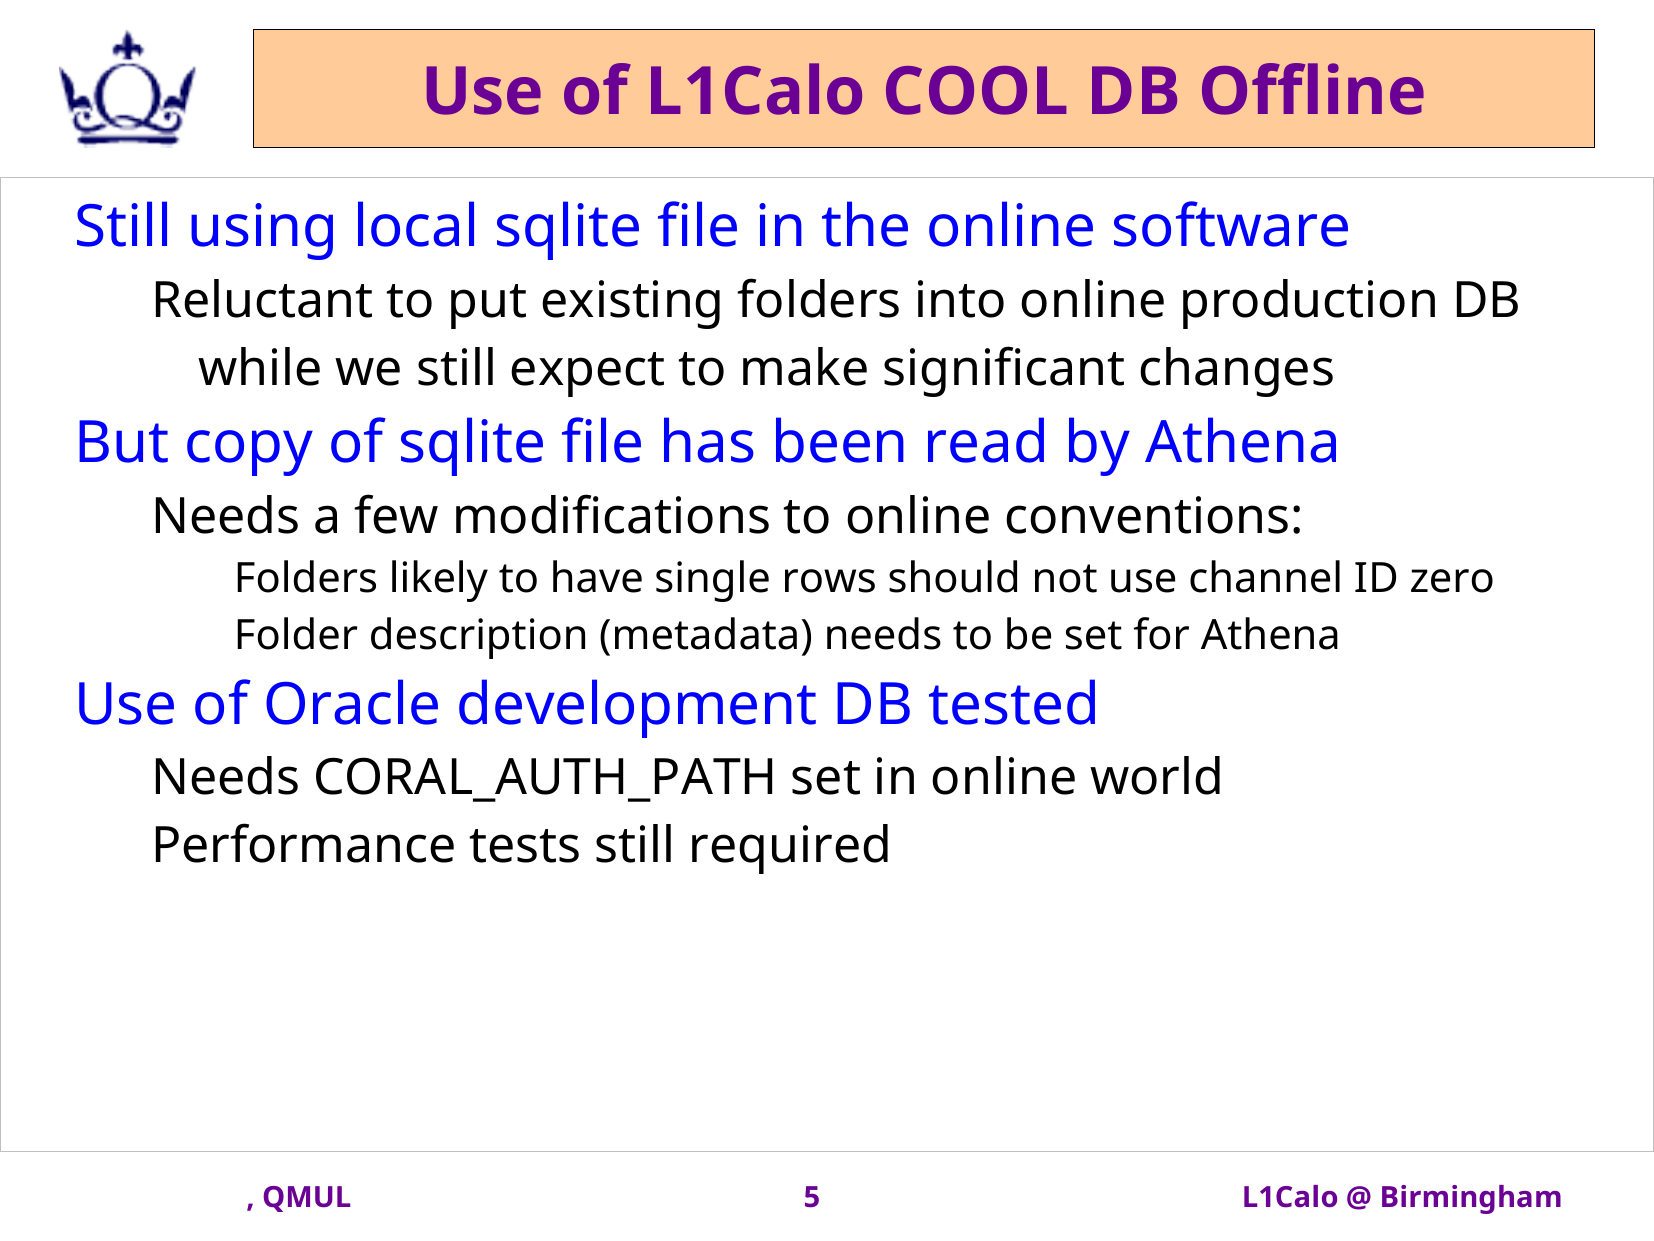

# Use of L1Calo COOL DB Offline
Still using local sqlite file in the online software
Reluctant to put existing folders into online production DB while we still expect to make significant changes
But copy of sqlite file has been read by Athena
Needs a few modifications to online conventions:
Folders likely to have single rows should not use channel ID zero
Folder description (metadata) needs to be set for Athena
Use of Oracle development DB tested
Needs CORAL_AUTH_PATH set in online world
Performance tests still required